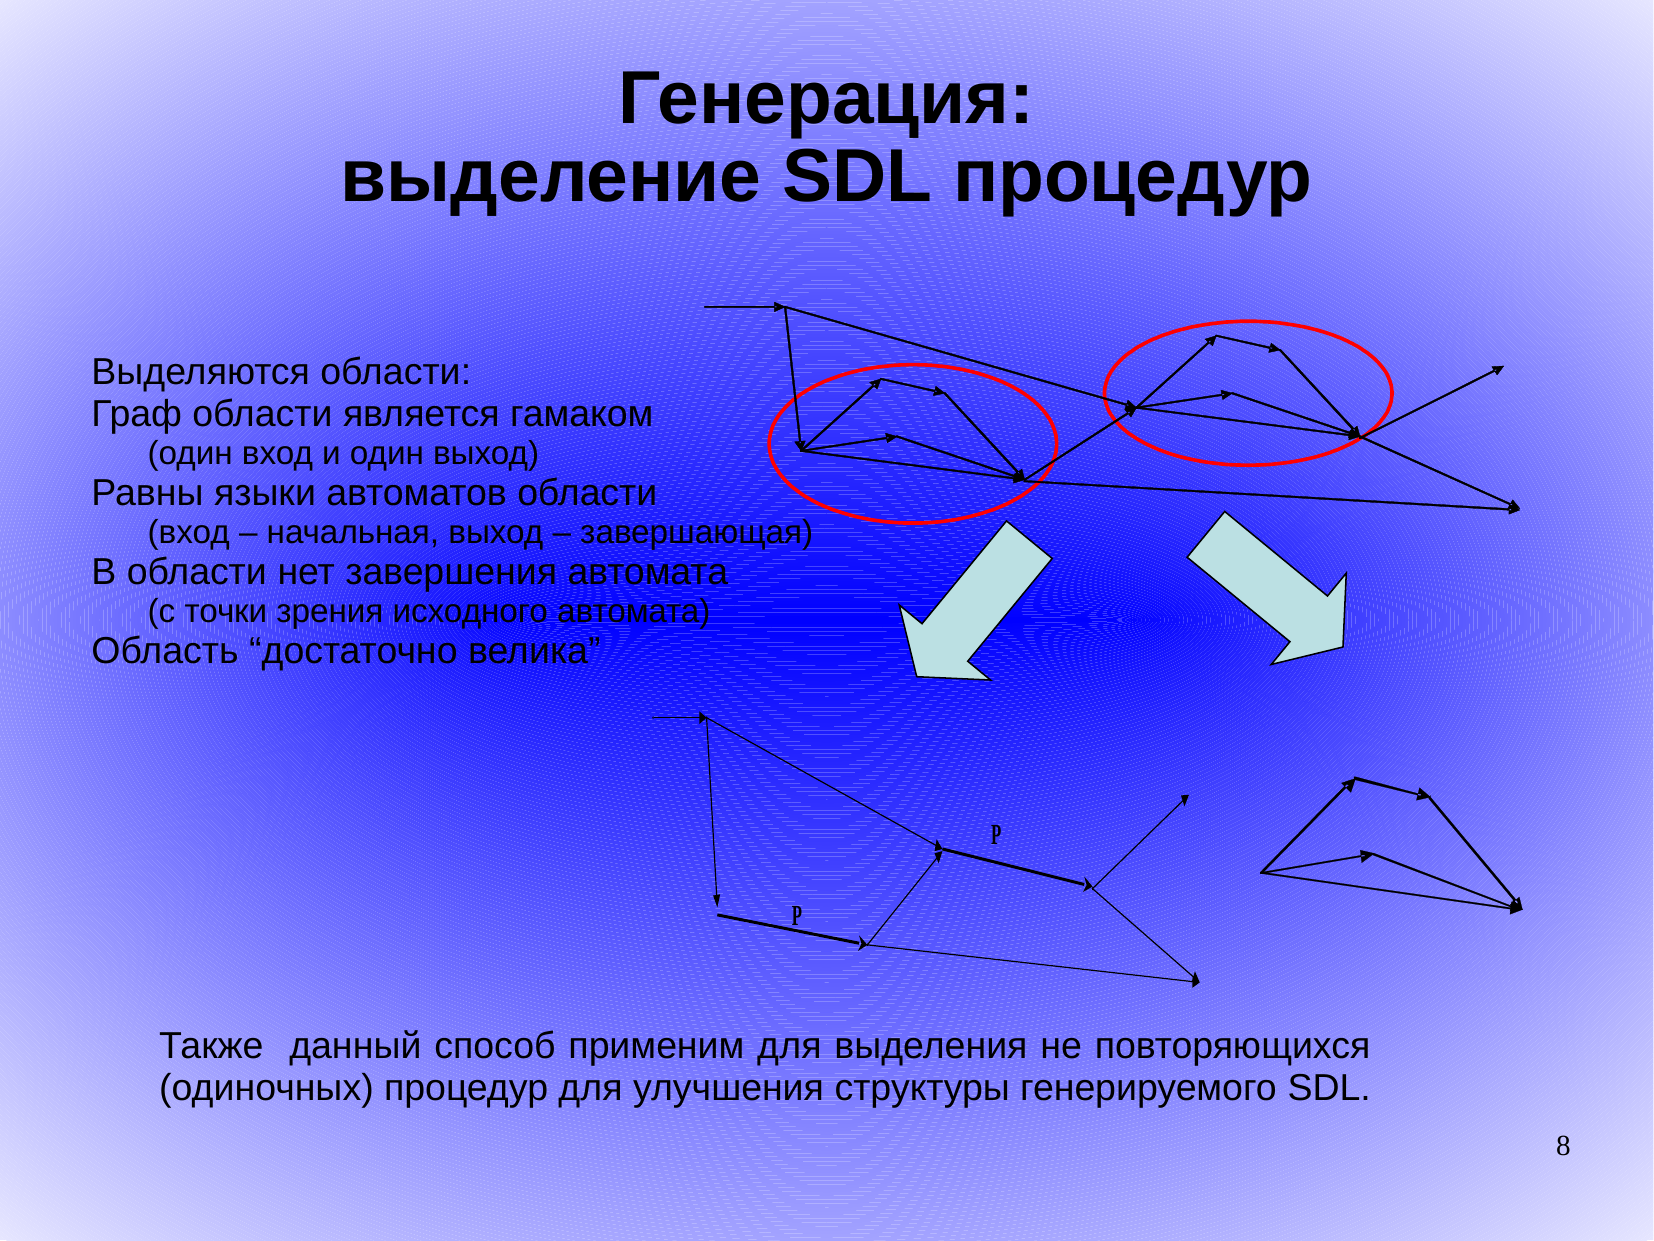

Генерация:
выделение SDL процедур
Выделяются области:
Граф области является гамаком
(один вход и один выход)
Равны языки автоматов области
(вход – начальная, выход – завершающая)
В области нет завершения автомата
(с точки зрения исходного автомата)
Область “достаточно велика”
Также данный способ применим для выделения не повторяющихся
(одиночных) процедур для улучшения структуры генерируемого SDL.
8